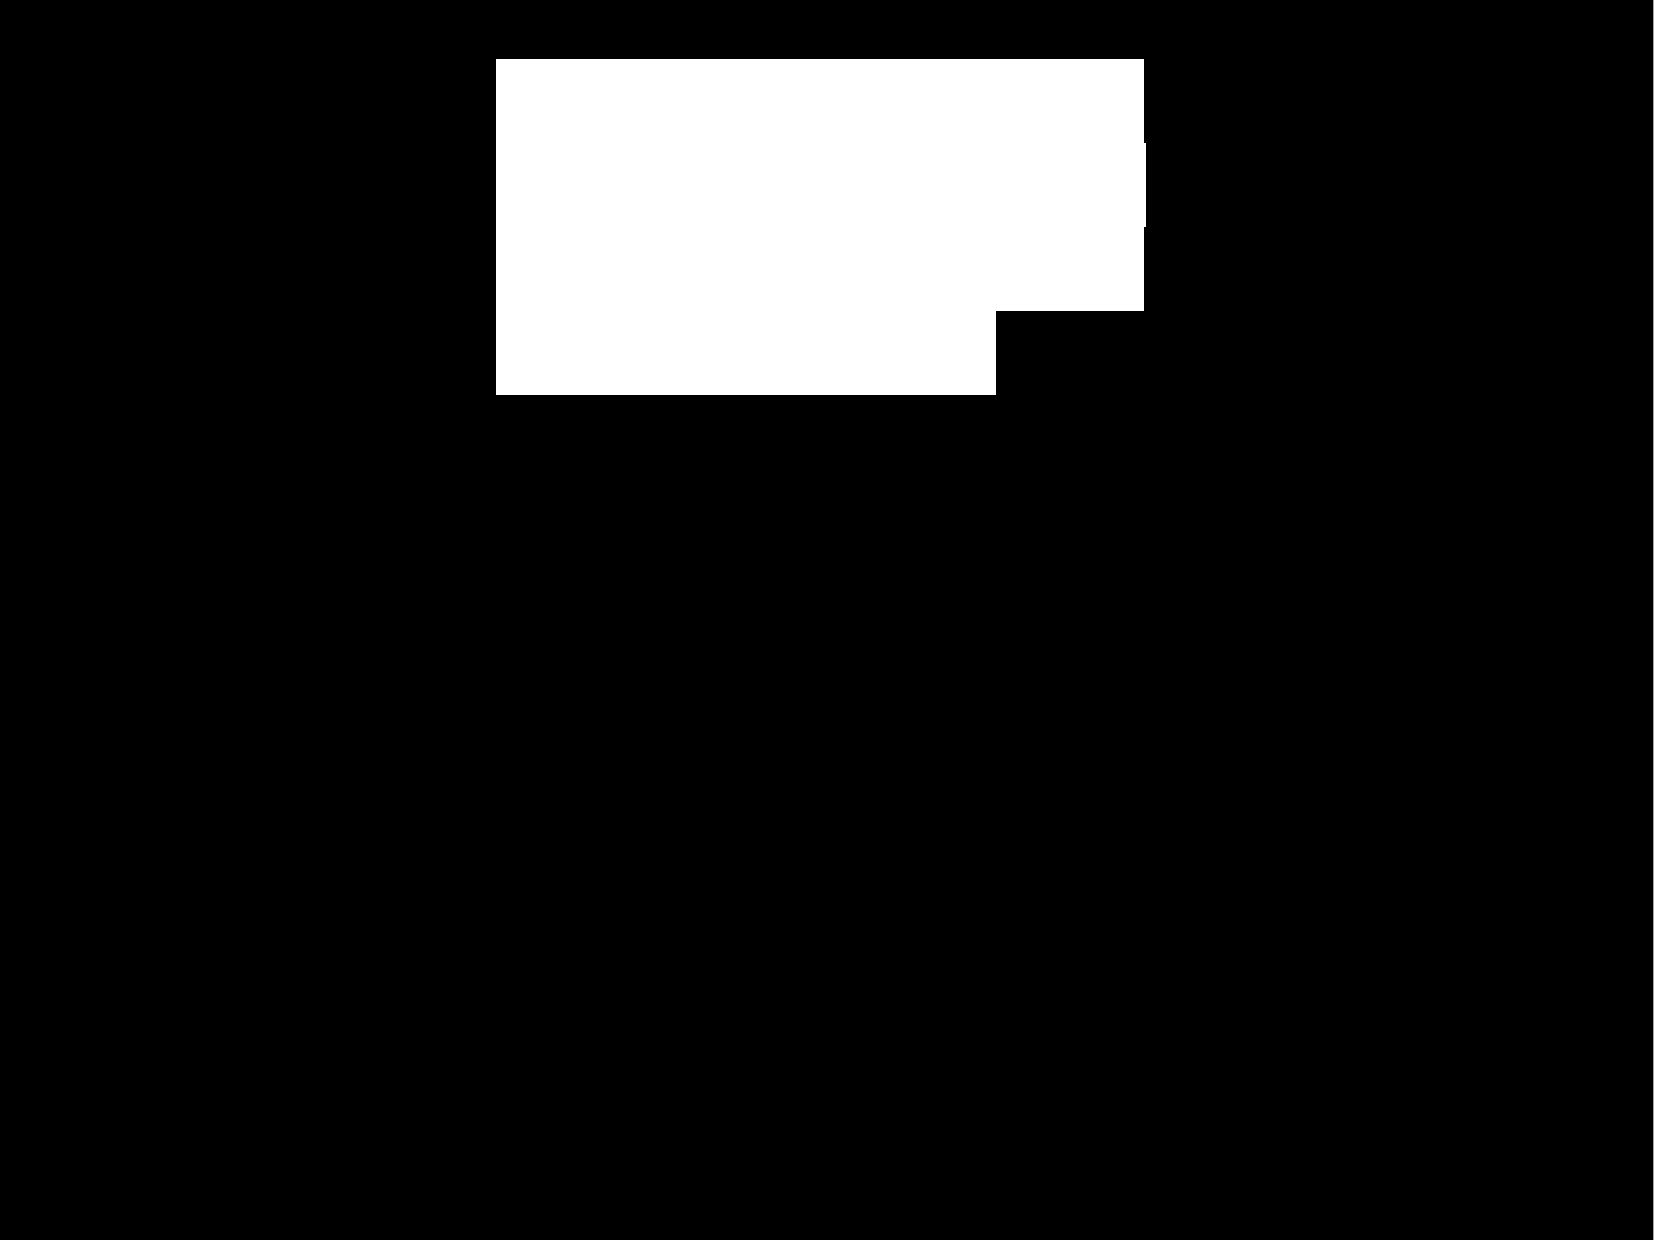

# Your love within me
Makes me strong…
Your love within me
Sets me free…